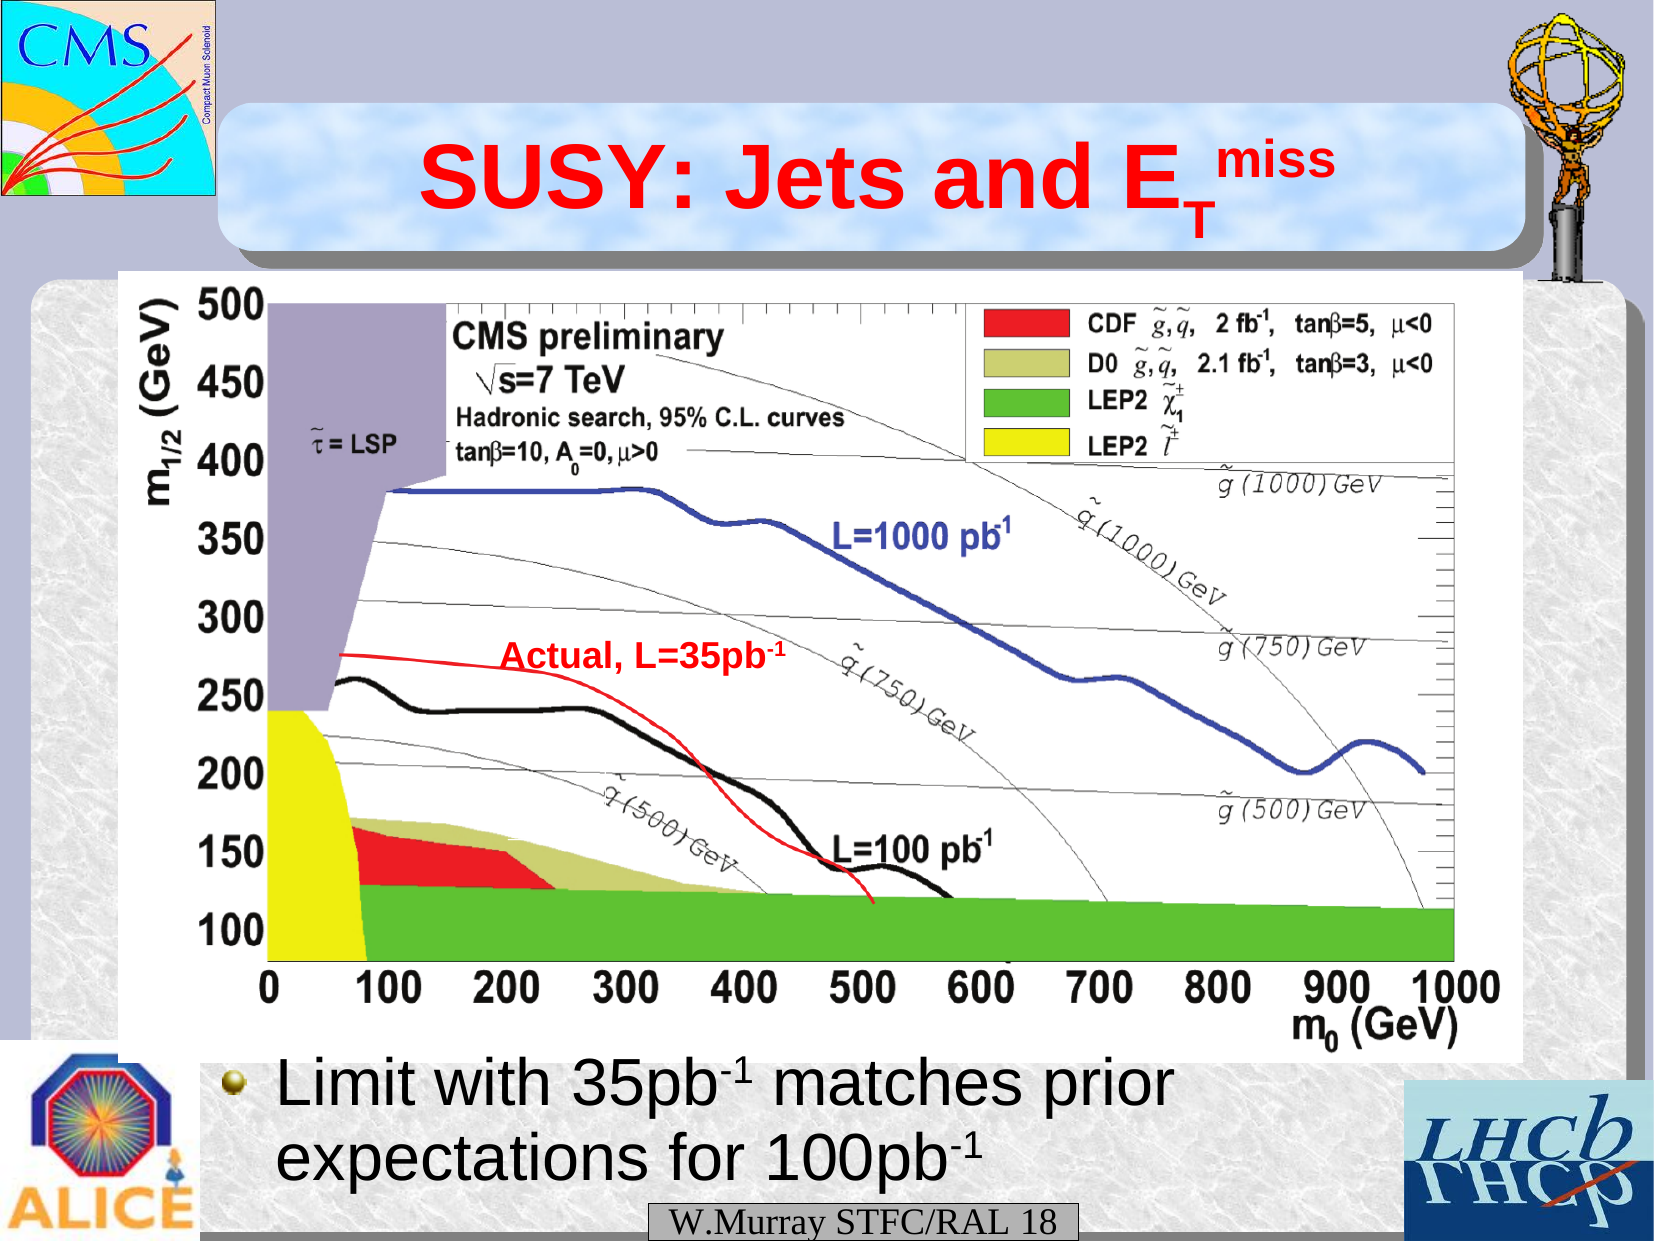

# SUSY: Jets and ETmiss
Actual, L=35pb-1
Limit with 35pb-1 matches prior expectations for 100pb-1